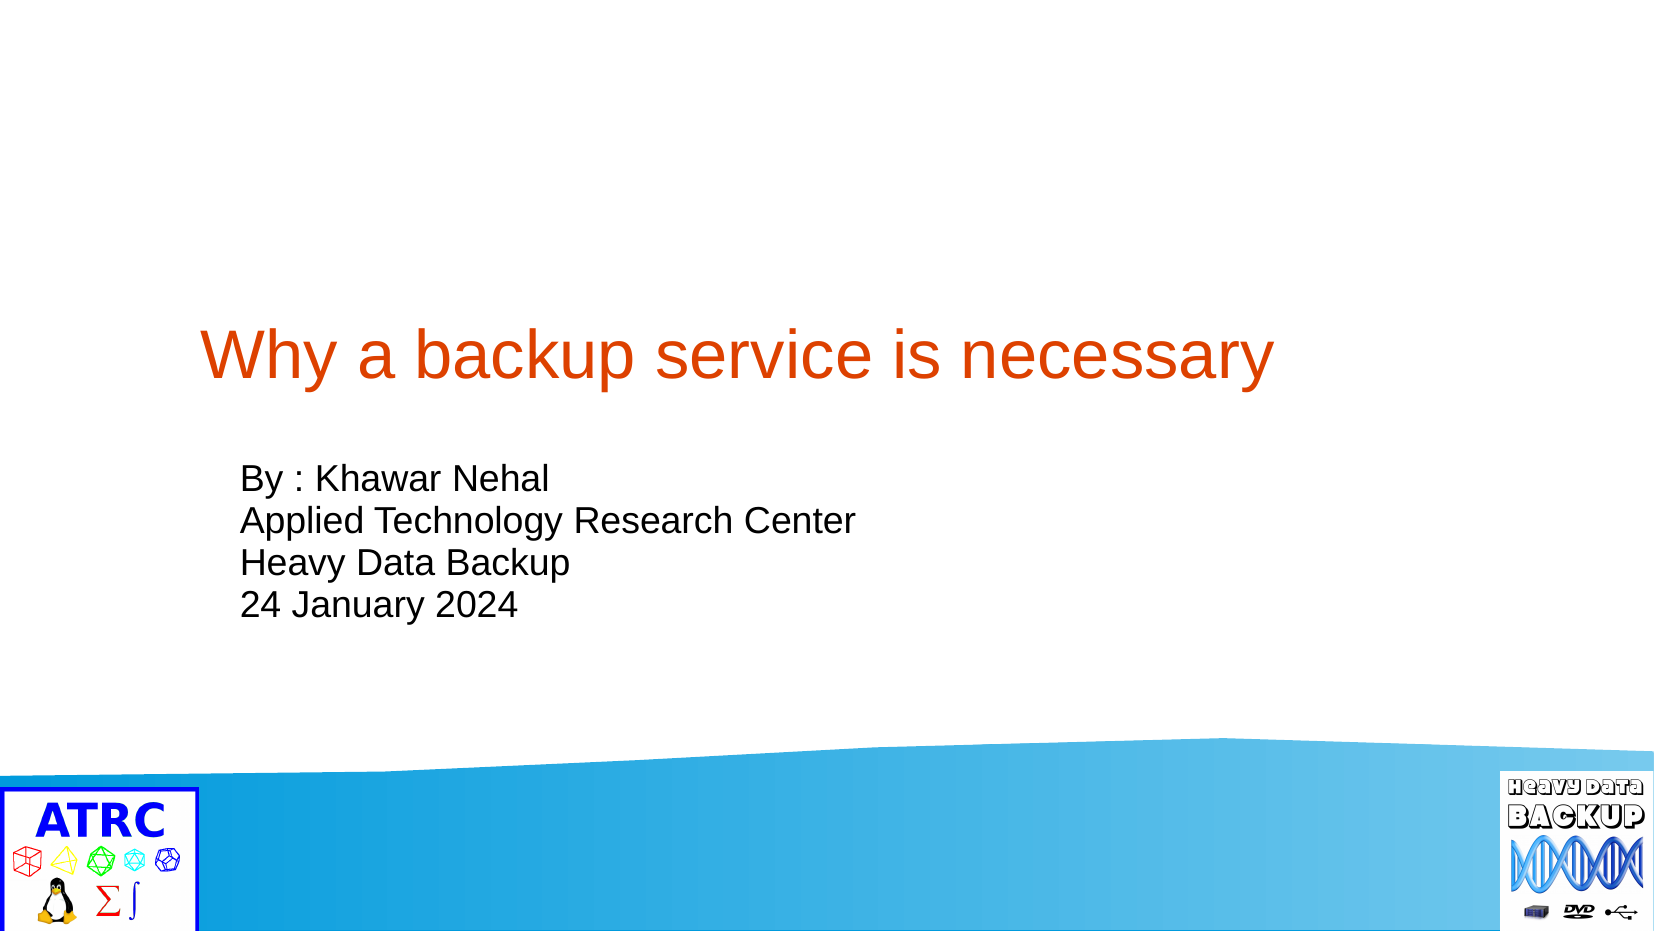

# Why a backup service is necessary
By : Khawar Nehal
Applied Technology Research Center
Heavy Data Backup
24 January 2024